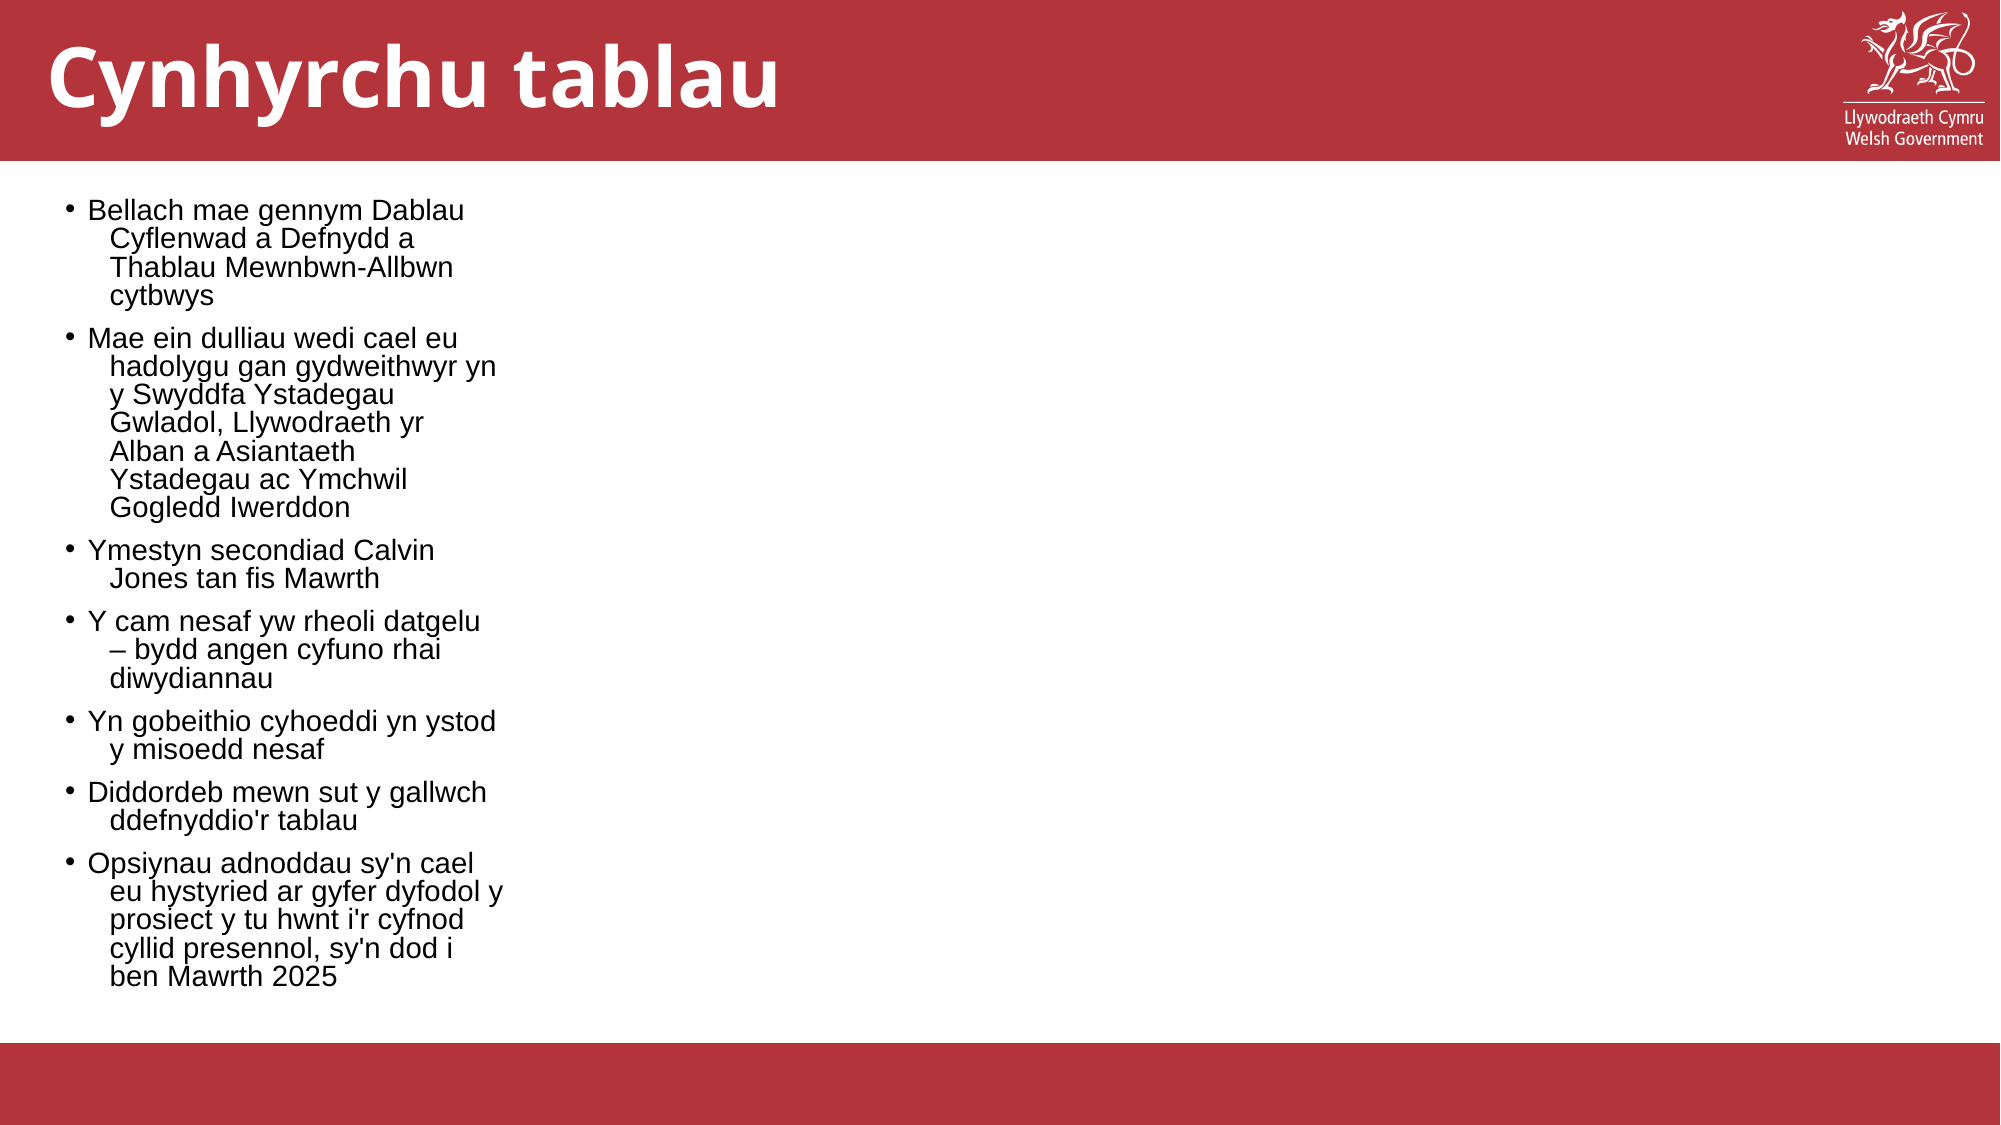

Cynhyrchu tablau
# Bellach mae gennym Dablau Cyflenwad a Defnydd a Thablau Mewnbwn-Allbwn cytbwys
Mae ein dulliau wedi cael eu hadolygu gan gydweithwyr yn y Swyddfa Ystadegau Gwladol, Llywodraeth yr Alban a Asiantaeth Ystadegau ac Ymchwil Gogledd Iwerddon
Ymestyn secondiad Calvin Jones tan fis Mawrth
Y cam nesaf yw rheoli datgelu – bydd angen cyfuno rhai diwydiannau
Yn gobeithio cyhoeddi yn ystod y misoedd nesaf
Diddordeb mewn sut y gallwch ddefnyddio'r tablau
Opsiynau adnoddau sy'n cael eu hystyried ar gyfer dyfodol y prosiect y tu hwnt i'r cyfnod cyllid presennol, sy'n dod i ben Mawrth 2025